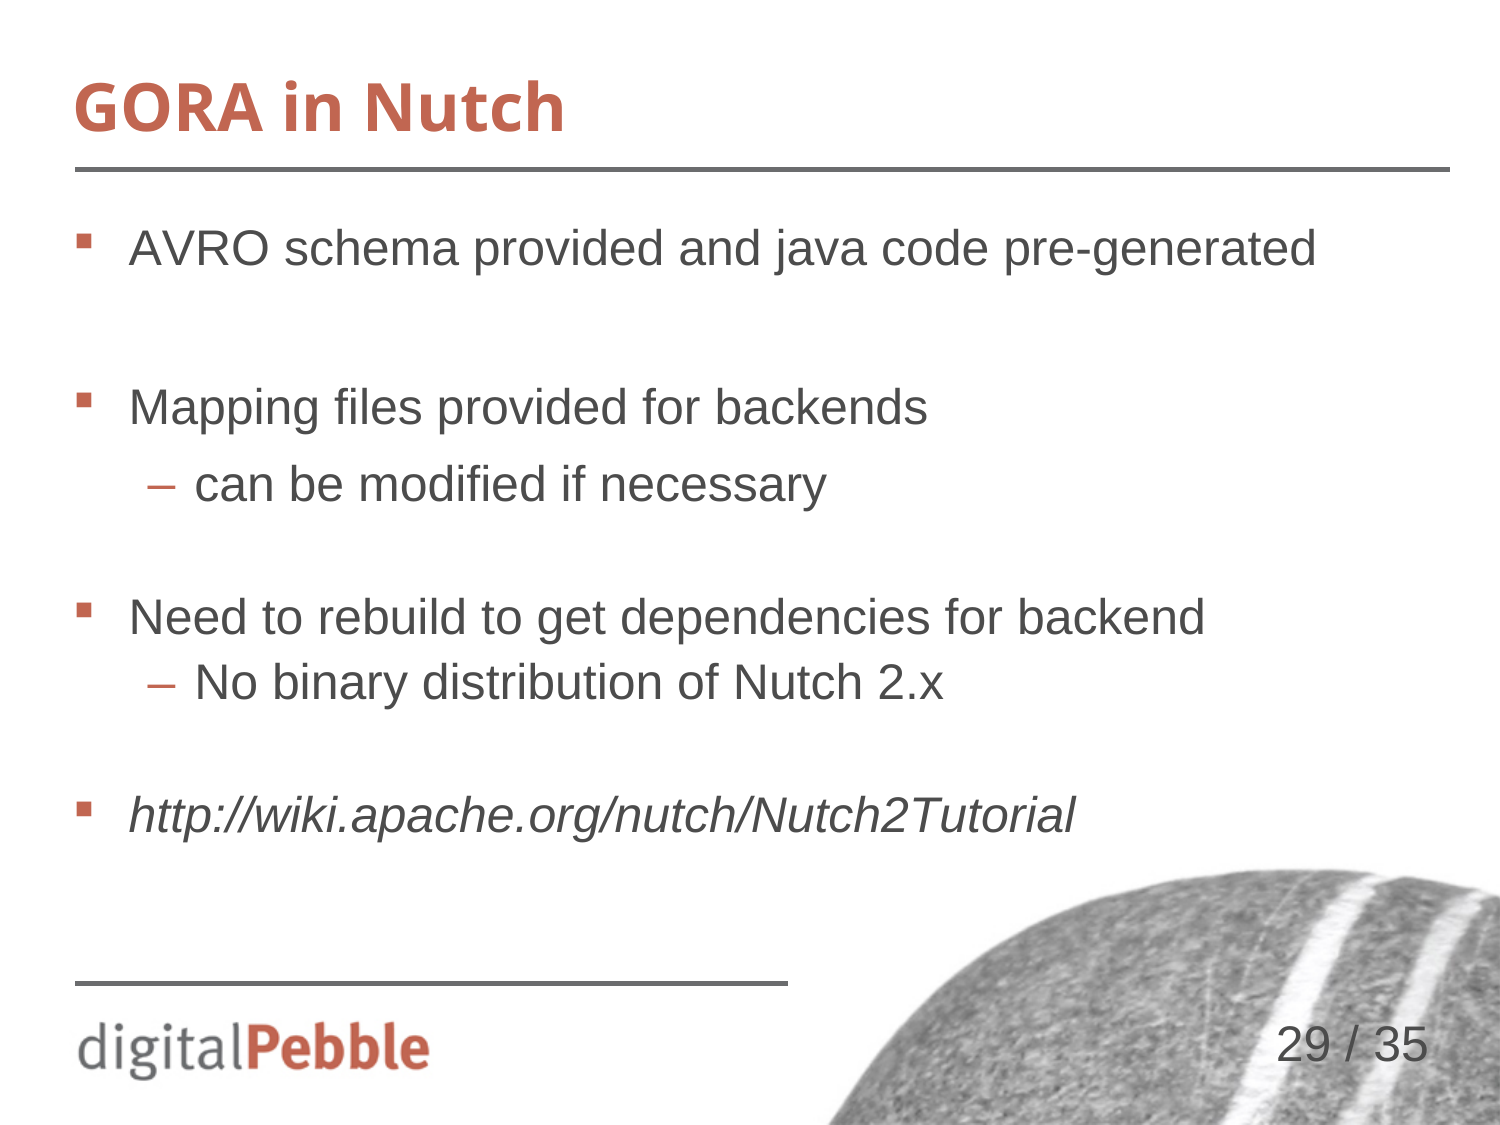

# GORA in Nutch
AVRO schema provided and java code pre-generated
Mapping files provided for backends
can be modified if necessary
Need to rebuild to get dependencies for backend
No binary distribution of Nutch 2.x
http://wiki.apache.org/nutch/Nutch2Tutorial